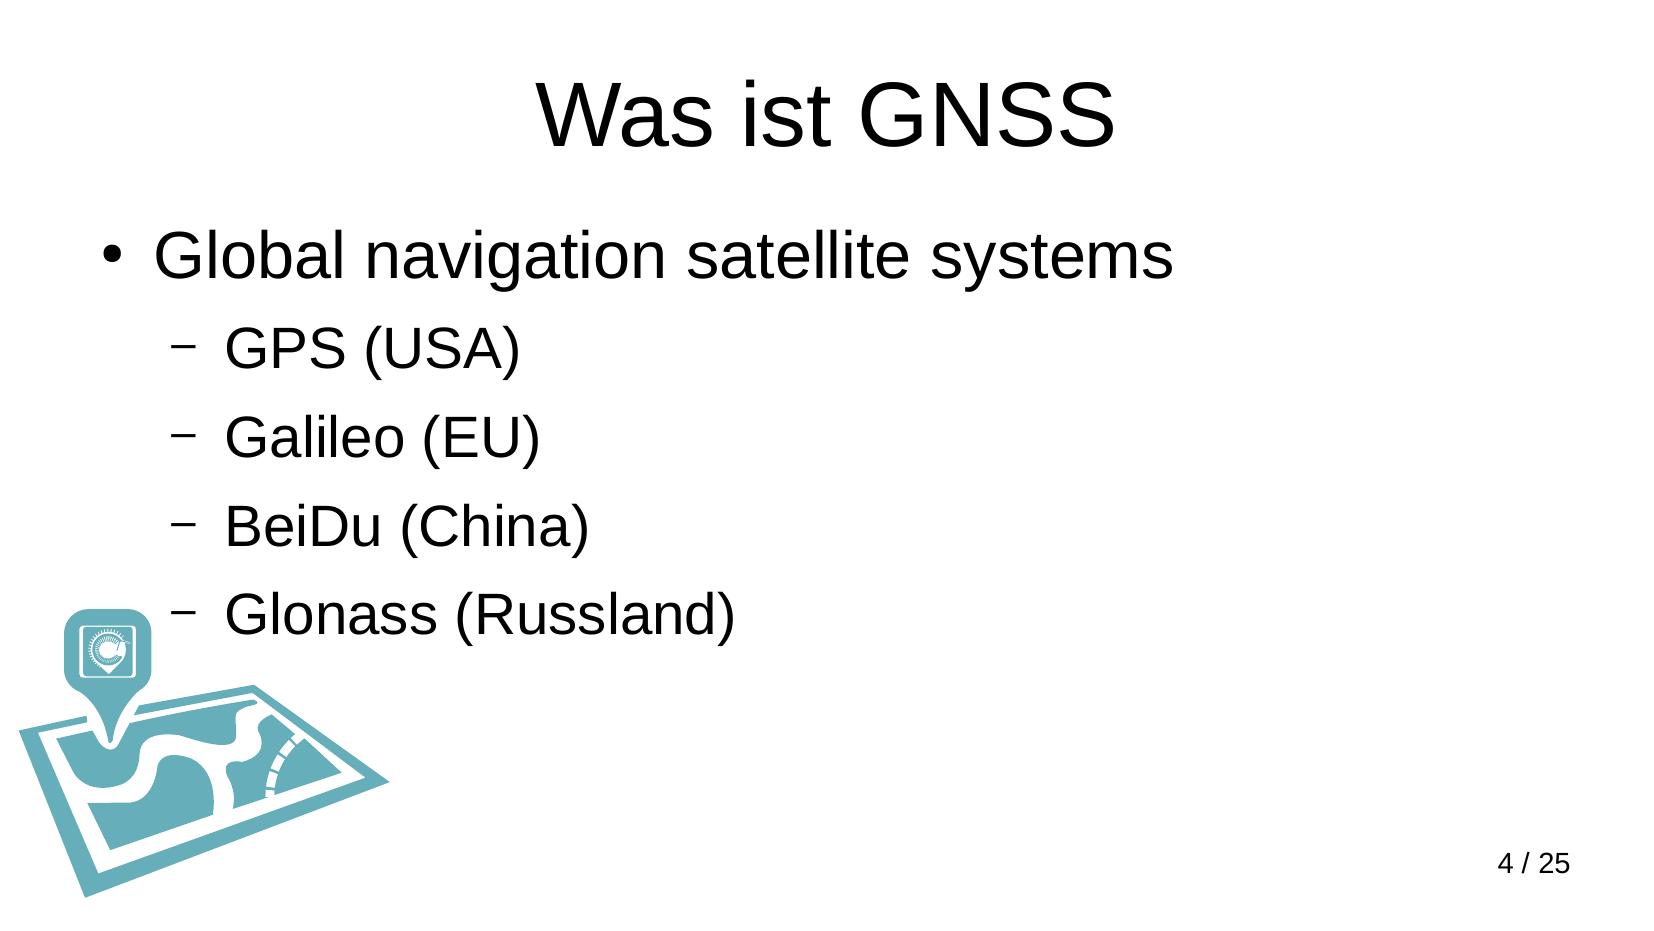

# Was ist GNSS
Global navigation satellite systems
GPS (USA)
Galileo (EU)
BeiDu (China)
Glonass (Russland)
4